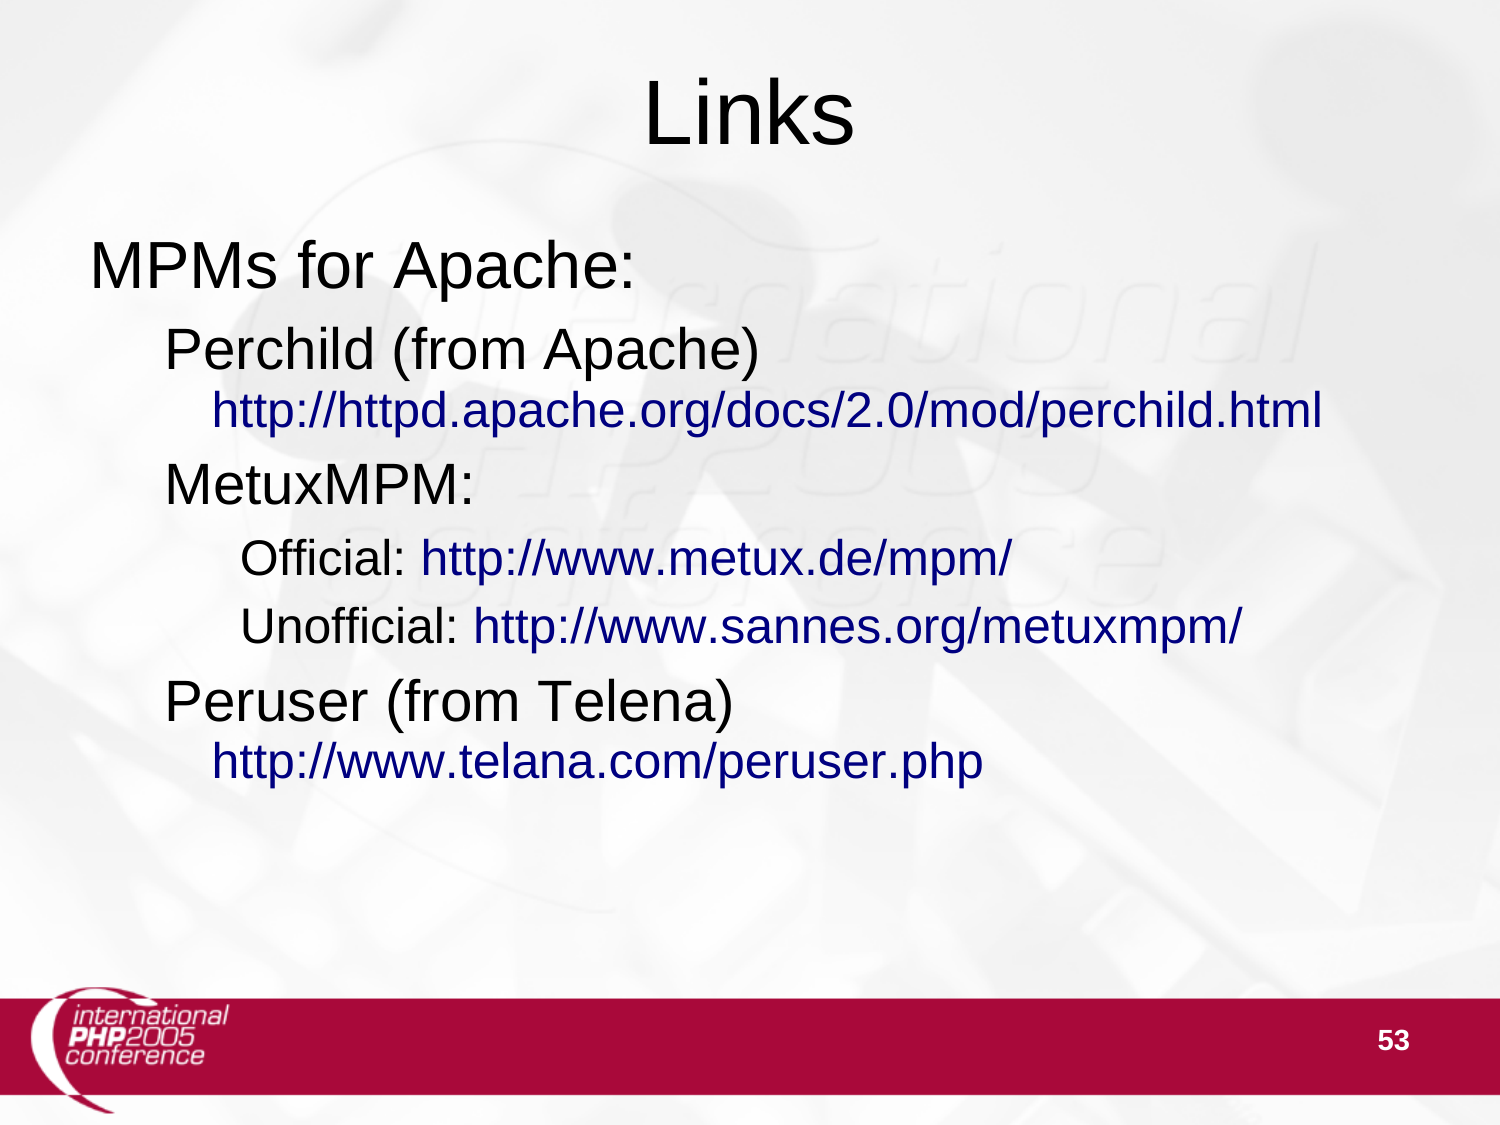

# Links
MPMs for Apache:
Perchild (from Apache)
http://httpd.apache.org/docs/2.0/mod/perchild.html
MetuxMPM:
Official: http://www.metux.de/mpm/
Unofficial: http://www.sannes.org/metuxmpm/
Peruser (from Telena)
http://www.telana.com/peruser.php
53